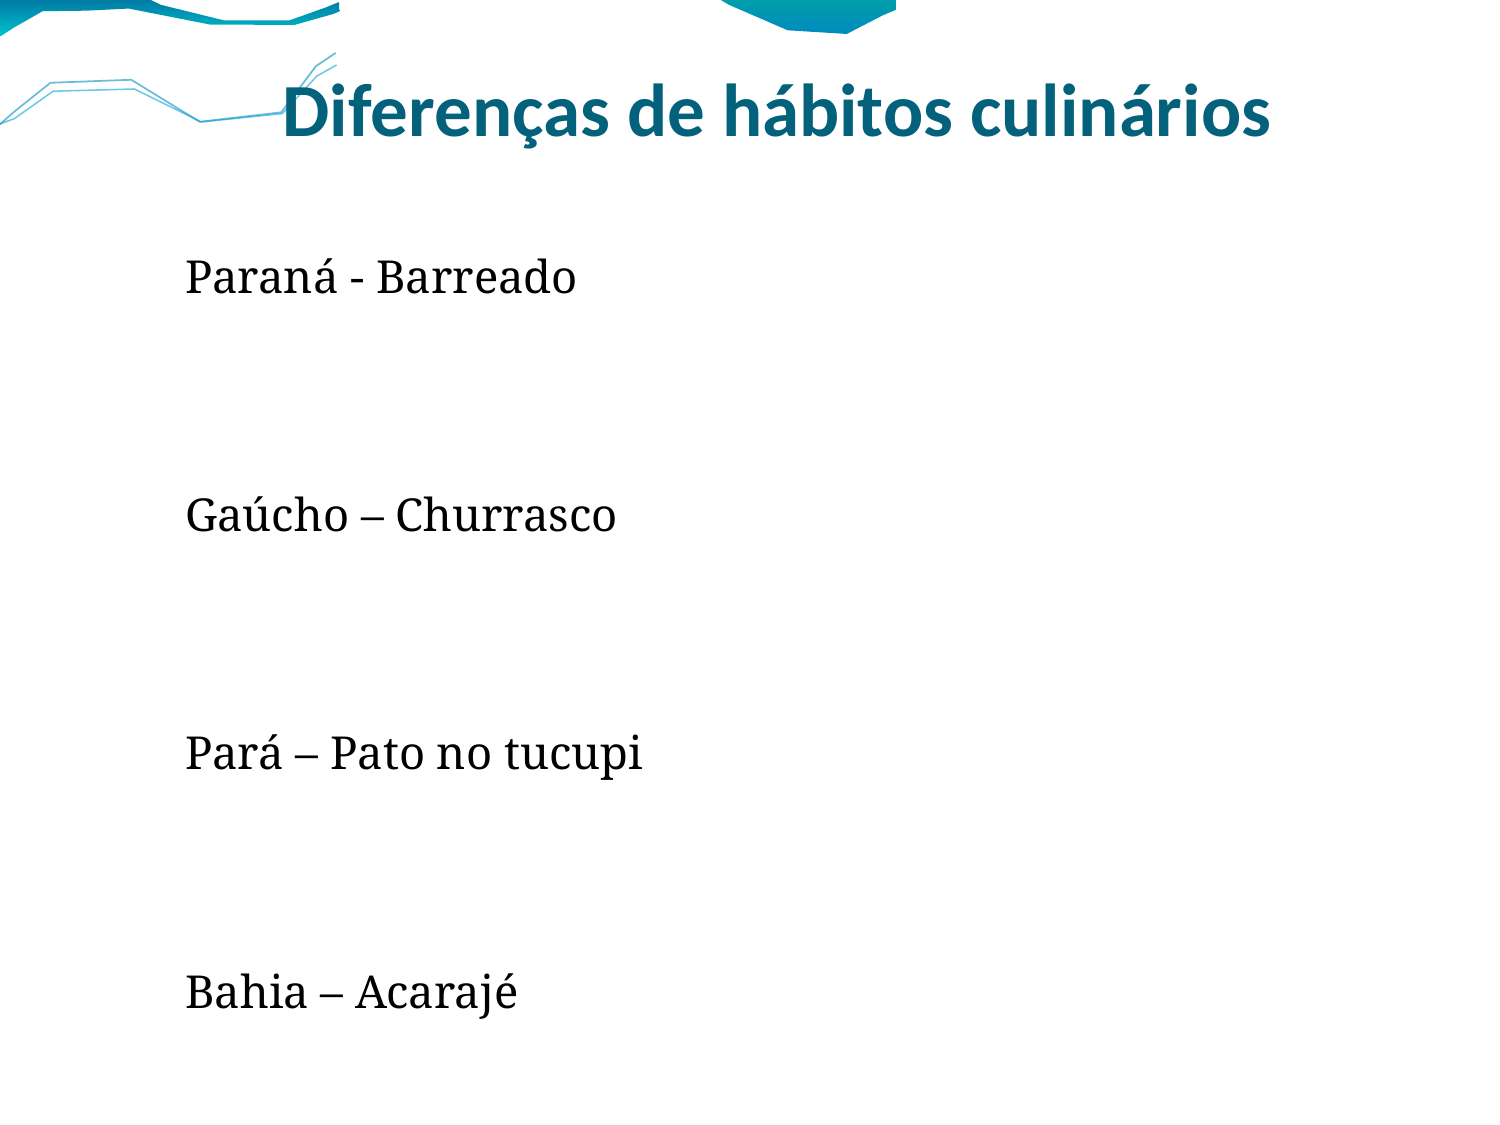

# Diferenças de hábitos culinários
Paraná - Barreado
Gaúcho – Churrasco
Pará – Pato no tucupi
Bahia – Acarajé